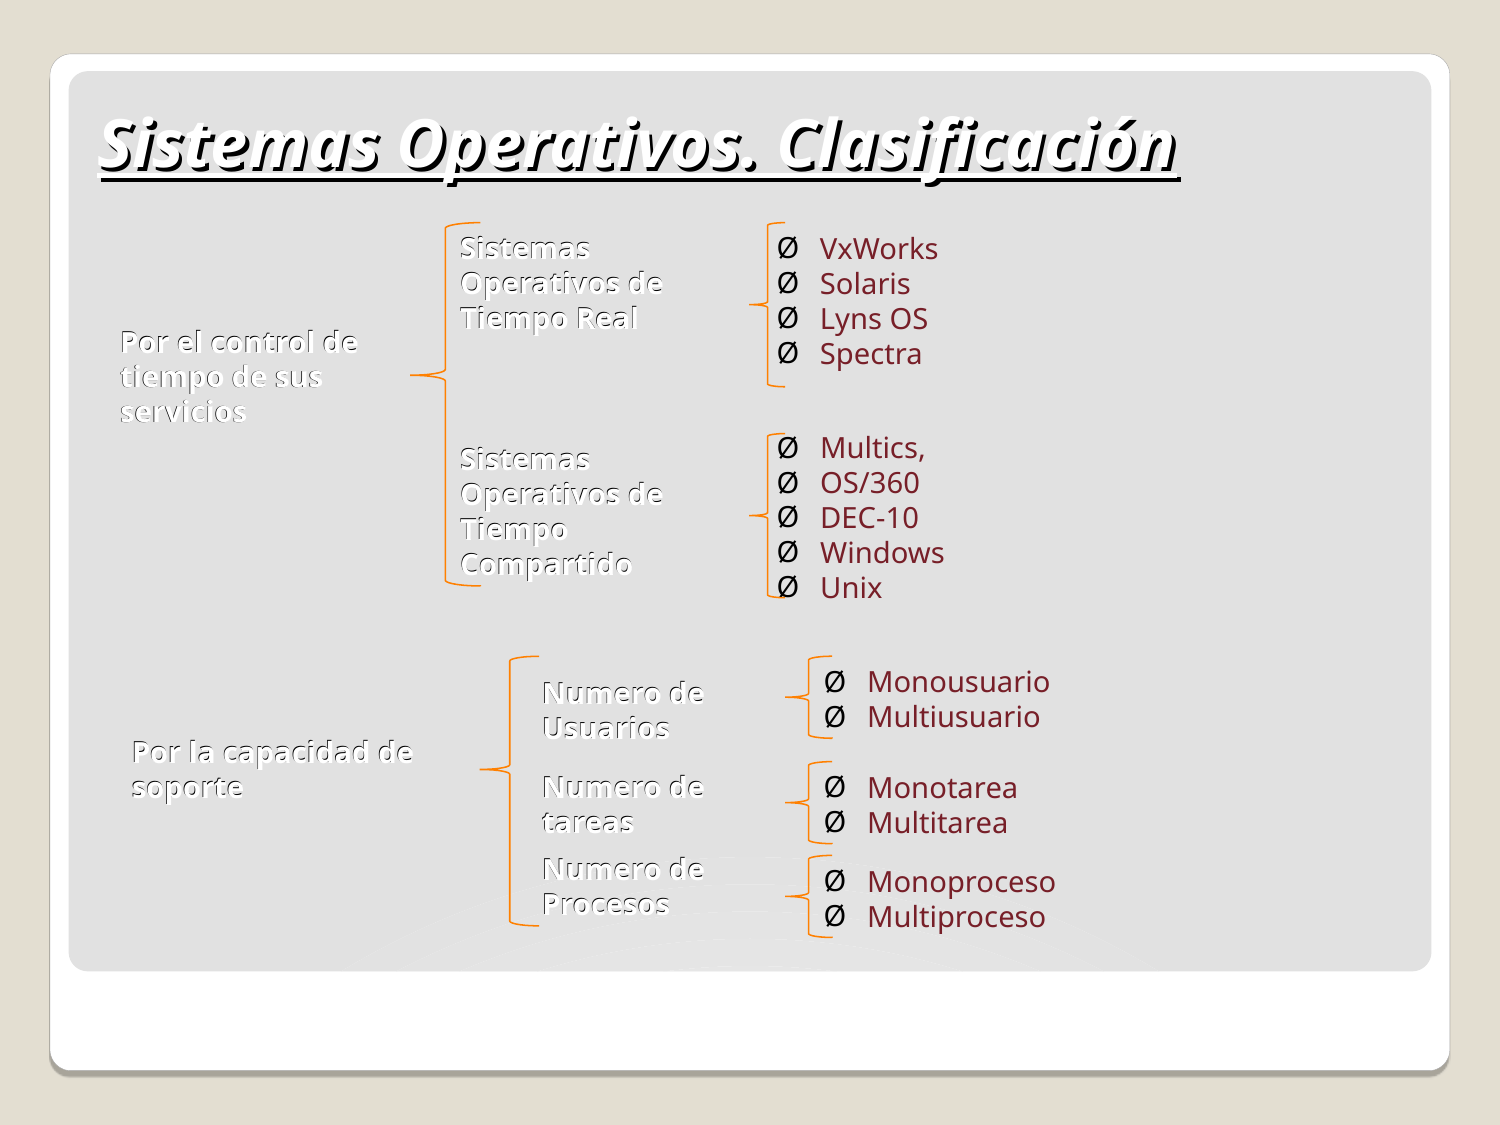

Sistemas Operativos. Clasificación
Sistemas
Operativos de
Tiempo Real
VxWorks
Solaris
Lyns OS
Spectra
Por el control de tiempo de sus
servicios
Multics,
OS/360
DEC-10
Windows
Unix
Sistemas
Operativos de
Tiempo
Compartido
Monousuario
Multiusuario
Numero de
Usuarios
Por la capacidad de soporte
Numero de
tareas
Monotarea
Multitarea
Numero de
Procesos
Monoproceso
Multiproceso